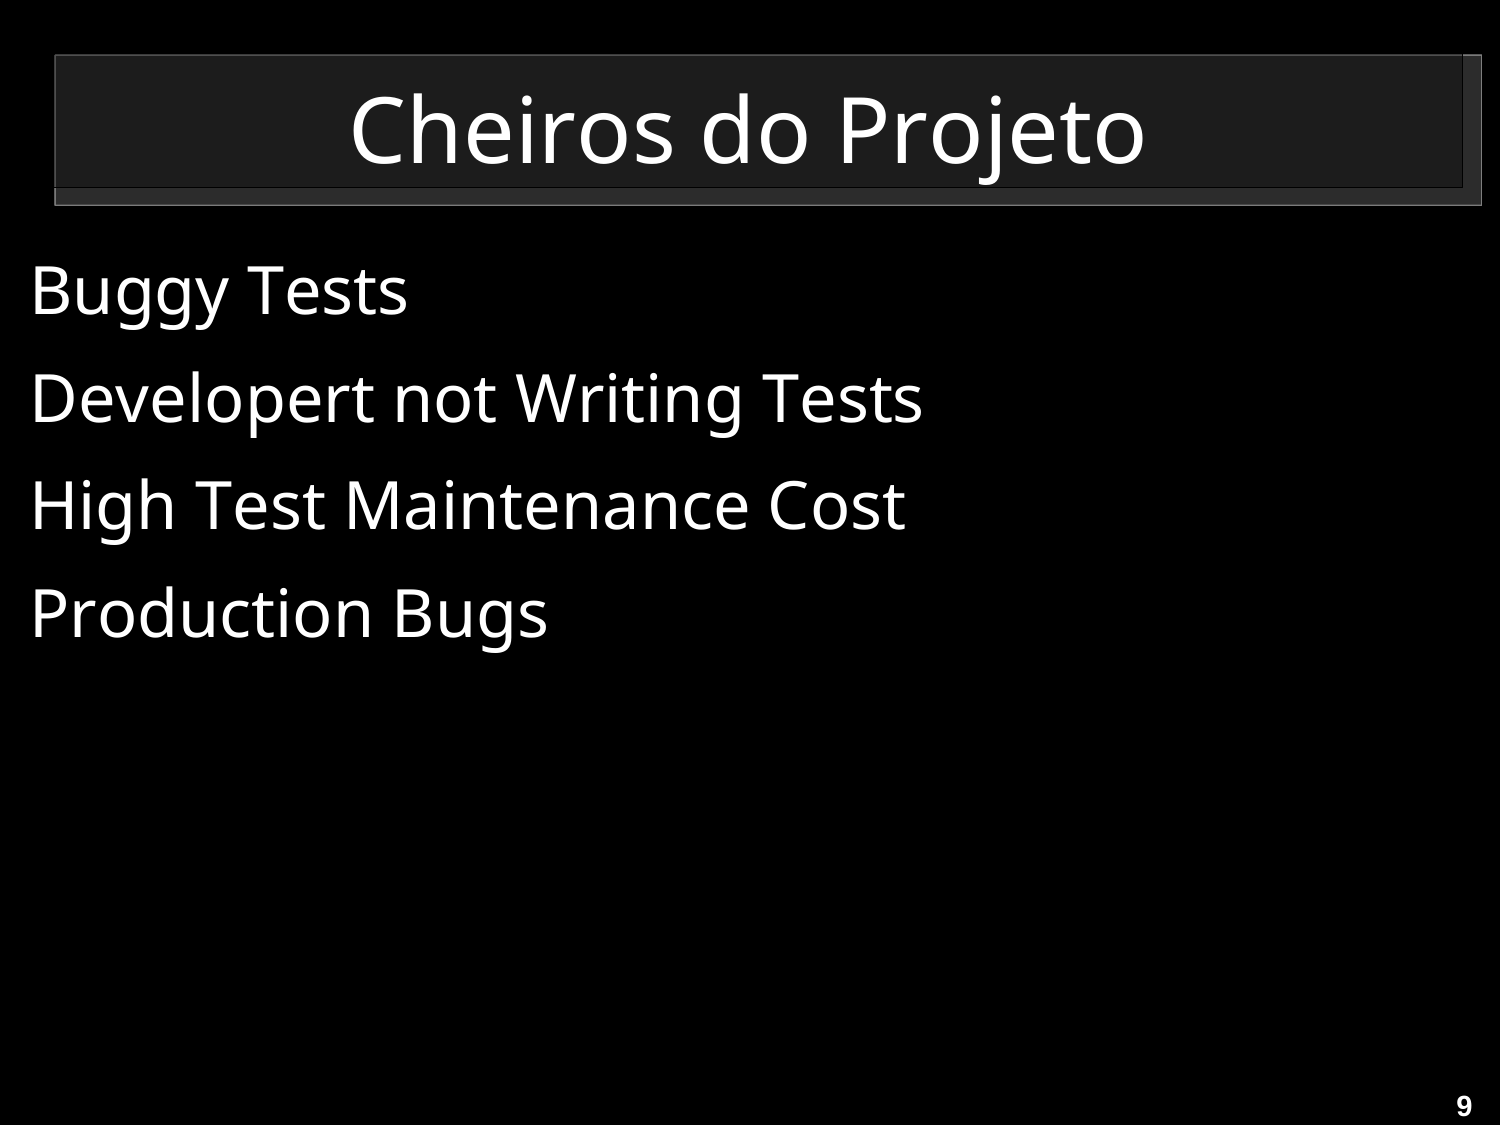

# Cheiros do Projeto
Buggy Tests
Developert not Writing Tests
High Test Maintenance Cost
Production Bugs
9